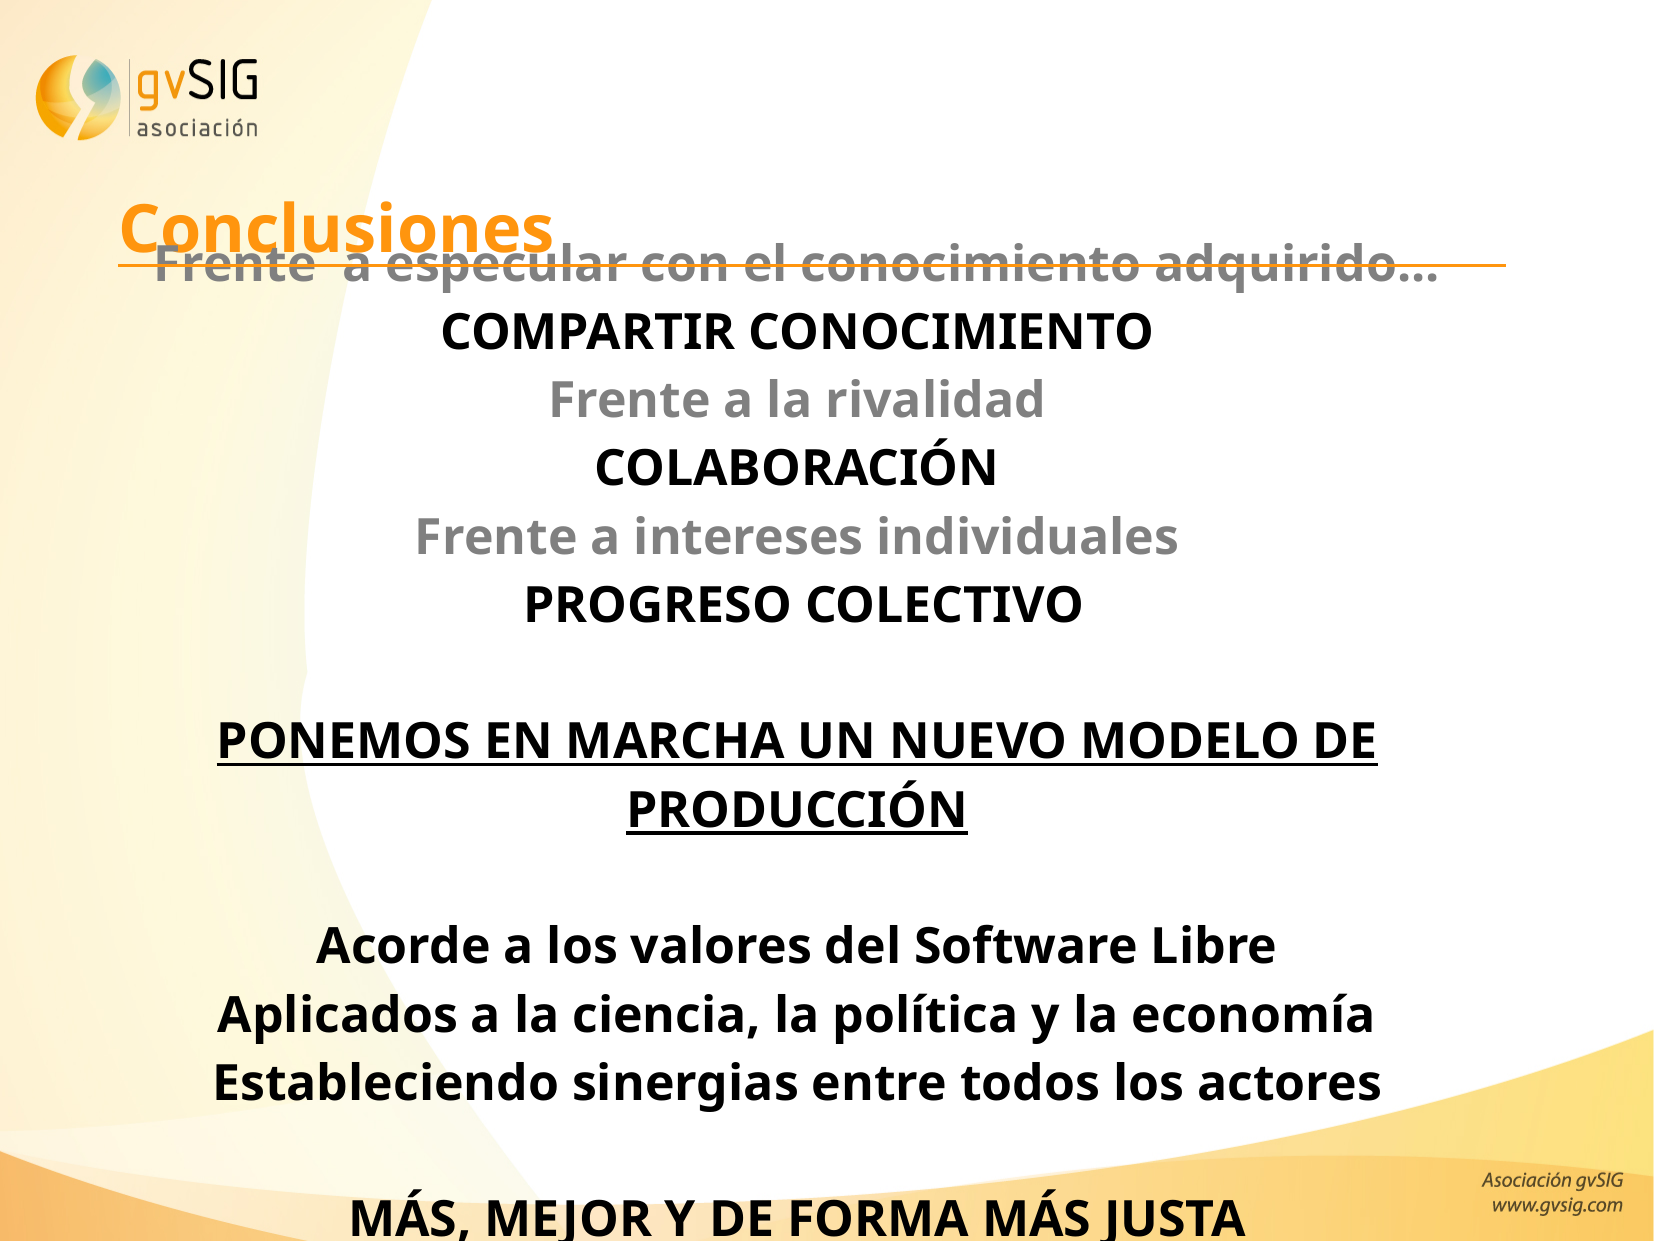

# Conclusiones
Frente a especular con el conocimiento adquirido...
COMPARTIR CONOCIMIENTO
Frente a la rivalidad
COLABORACIÓN
Frente a intereses individuales
 PROGRESO COLECTIVO
PONEMOS EN MARCHA UN NUEVO MODELO DE PRODUCCIÓN
Acorde a los valores del Software Libre
Aplicados a la ciencia, la política y la economía
Estableciendo sinergias entre todos los actores
MÁS, MEJOR Y DE FORMA MÁS JUSTA